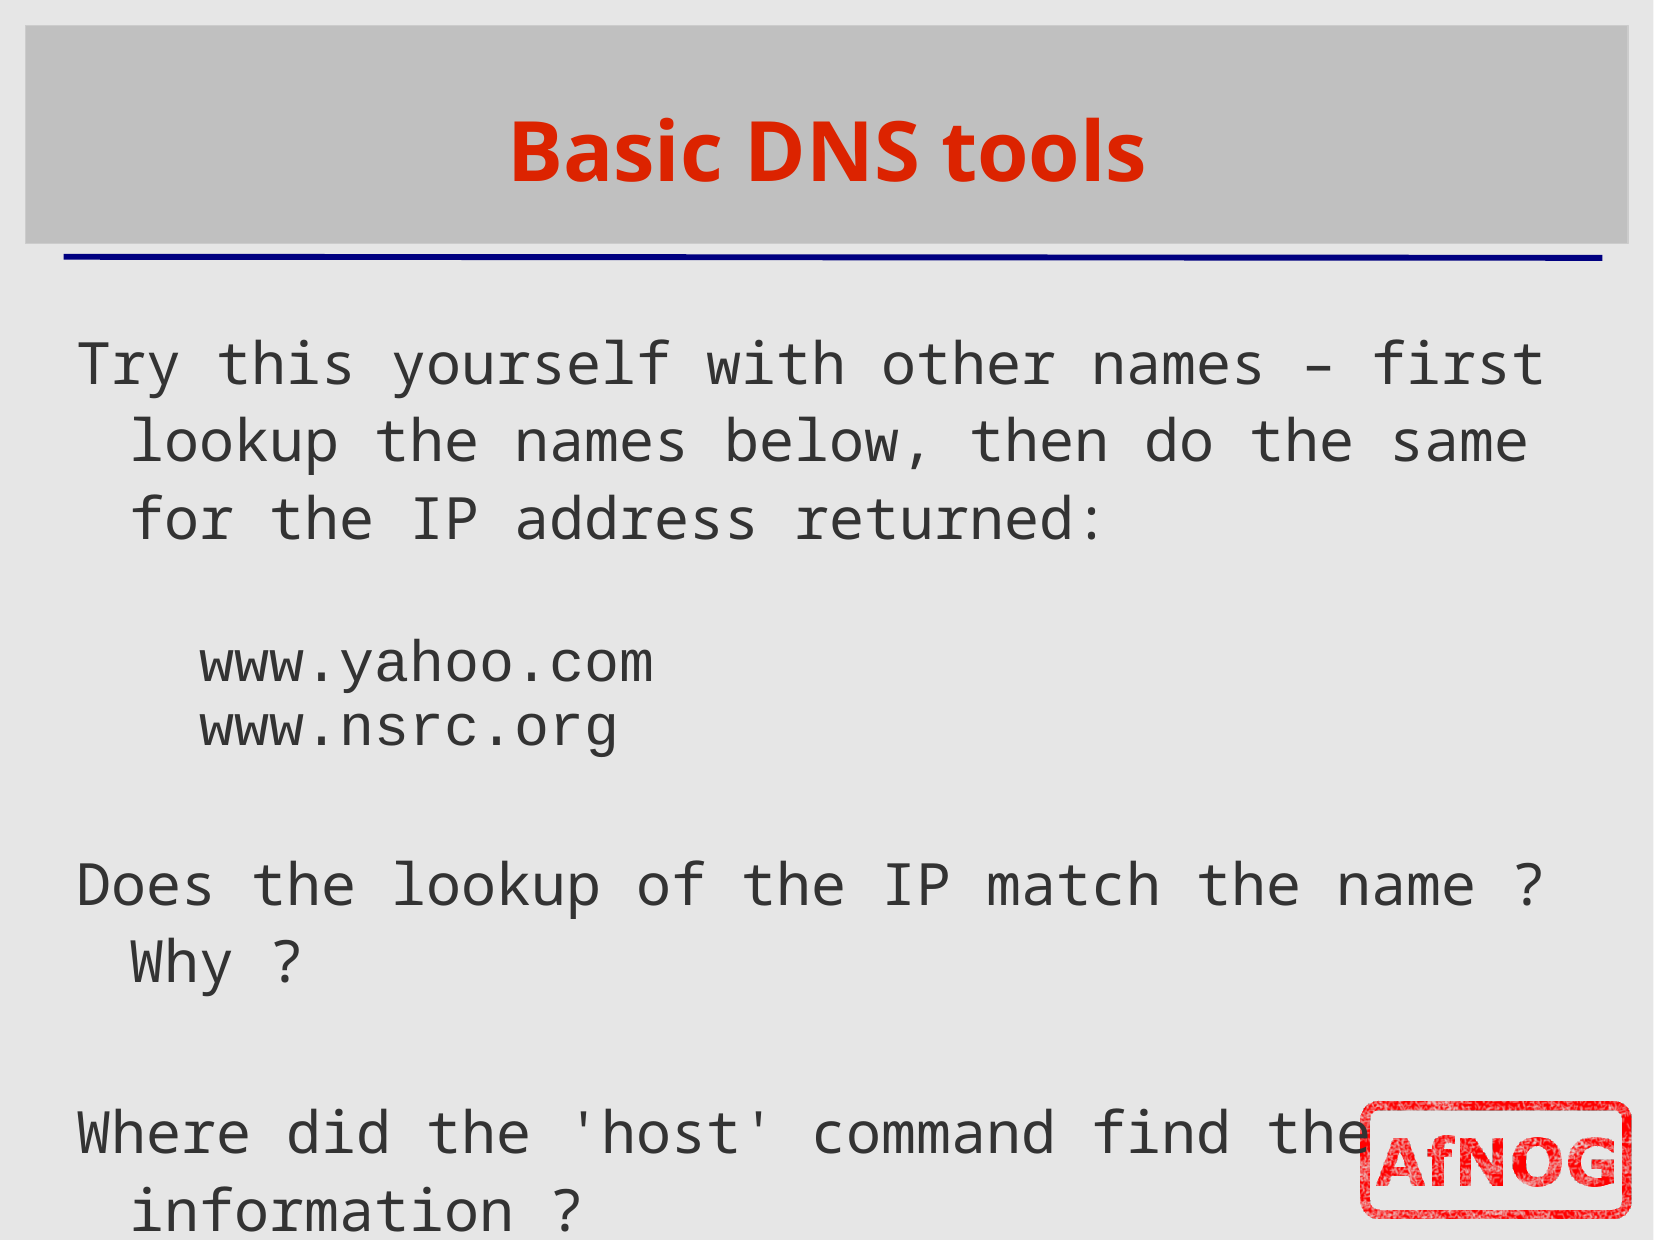

# Basic DNS tools
Try this yourself with other names – first lookup the names below, then do the same for the IP address returned:
 www.yahoo.com
 www.nsrc.org
Does the lookup of the IP match the name ? Why ?
Where did the 'host' command find the information ?